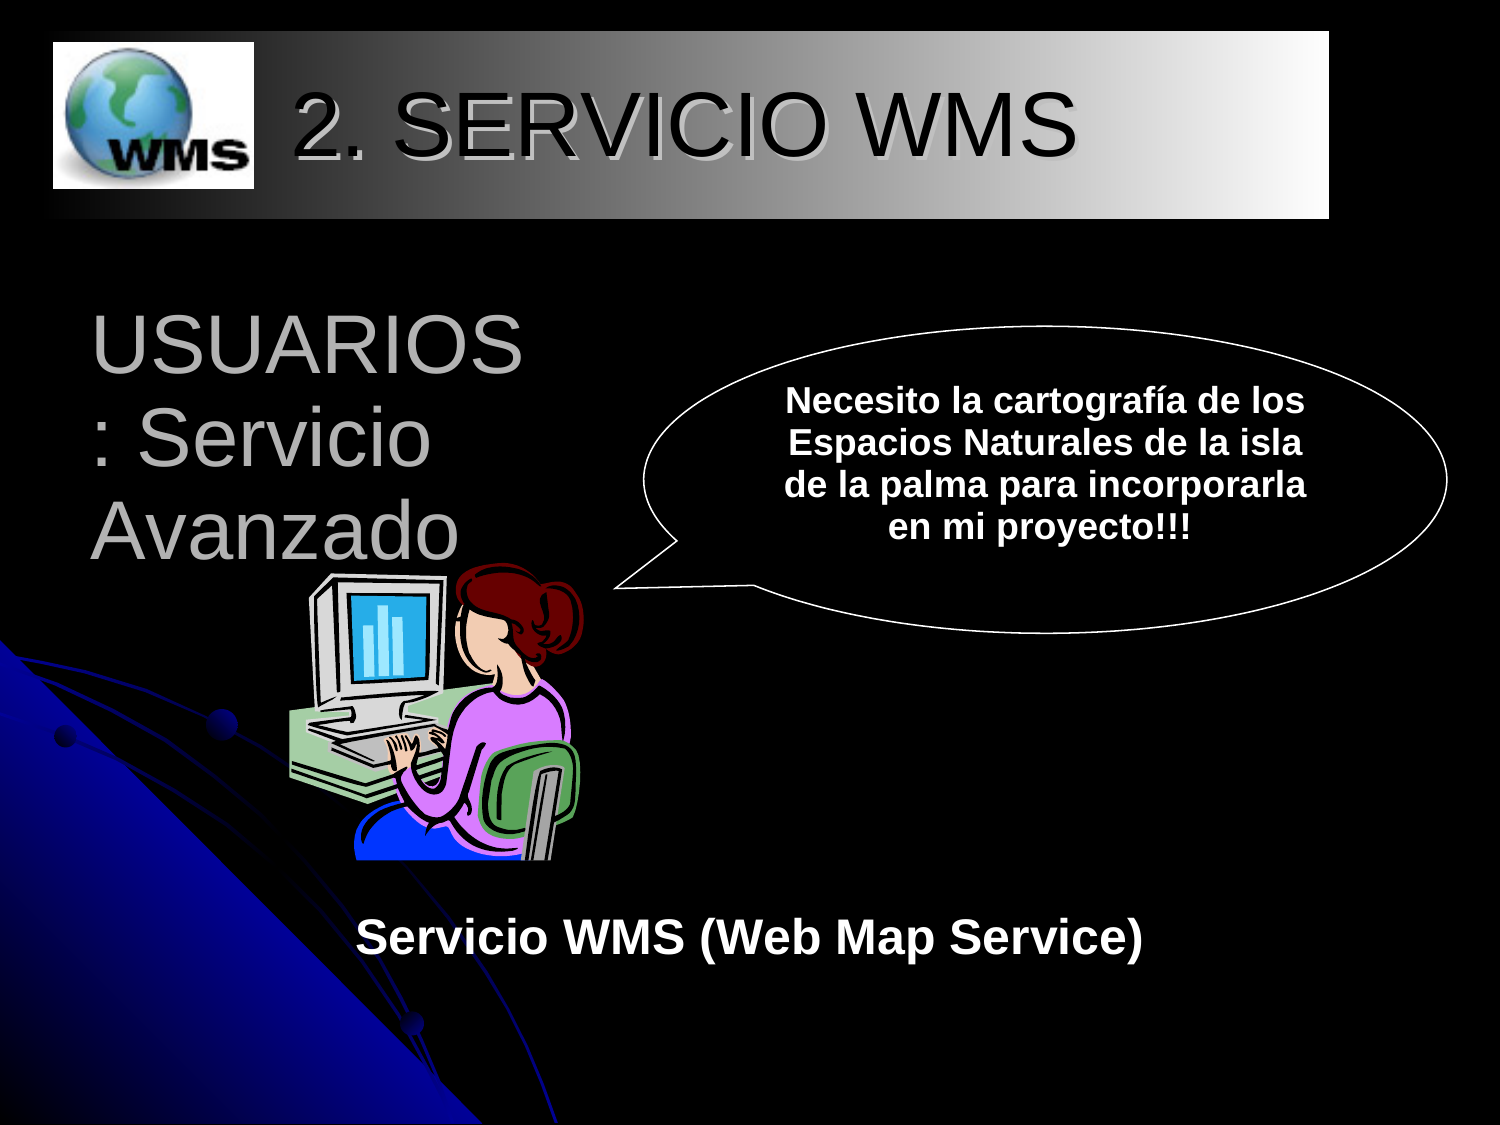

# 2. SERVICIO WMS
USUARIOS: Servicio Avanzado
Necesito la cartografía de los Espacios Naturales de la isla de la palma para incorporarla en mi proyecto!!!
Servicio WMS (Web Map Service)‏